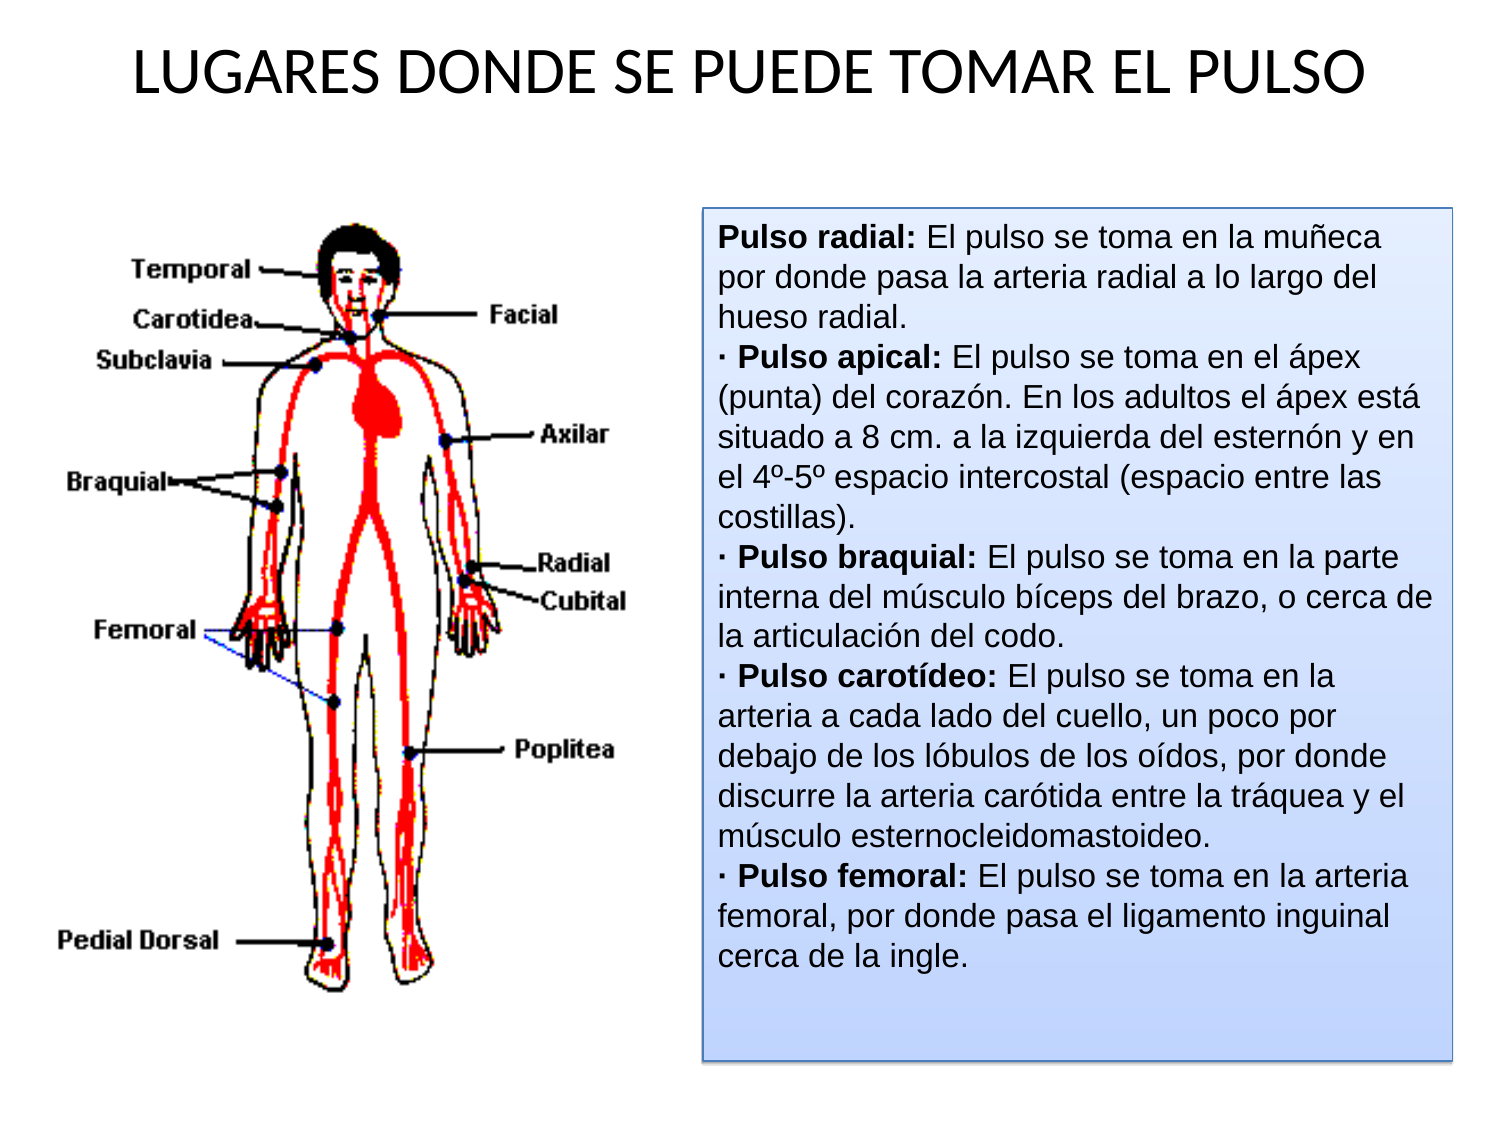

LUGARES DONDE SE PUEDE TOMAR EL PULSO
Pulso radial: El pulso se toma en la muñeca por donde pasa la arteria radial a lo largo del hueso radial.
· Pulso apical: El pulso se toma en el ápex (punta) del corazón. En los adultos el ápex está situado a 8 cm. a la izquierda del esternón y en el 4º-5º espacio intercostal (espacio entre las costillas).
· Pulso braquial: El pulso se toma en la parte interna del músculo bíceps del brazo, o cerca de la articulación del codo.
· Pulso carotídeo: El pulso se toma en la arteria a cada lado del cuello, un poco por debajo de los lóbulos de los oídos, por donde discurre la arteria carótida entre la tráquea y el músculo esternocleidomastoideo.
· Pulso femoral: El pulso se toma en la arteria femoral, por donde pasa el ligamento inguinal cerca de la ingle.